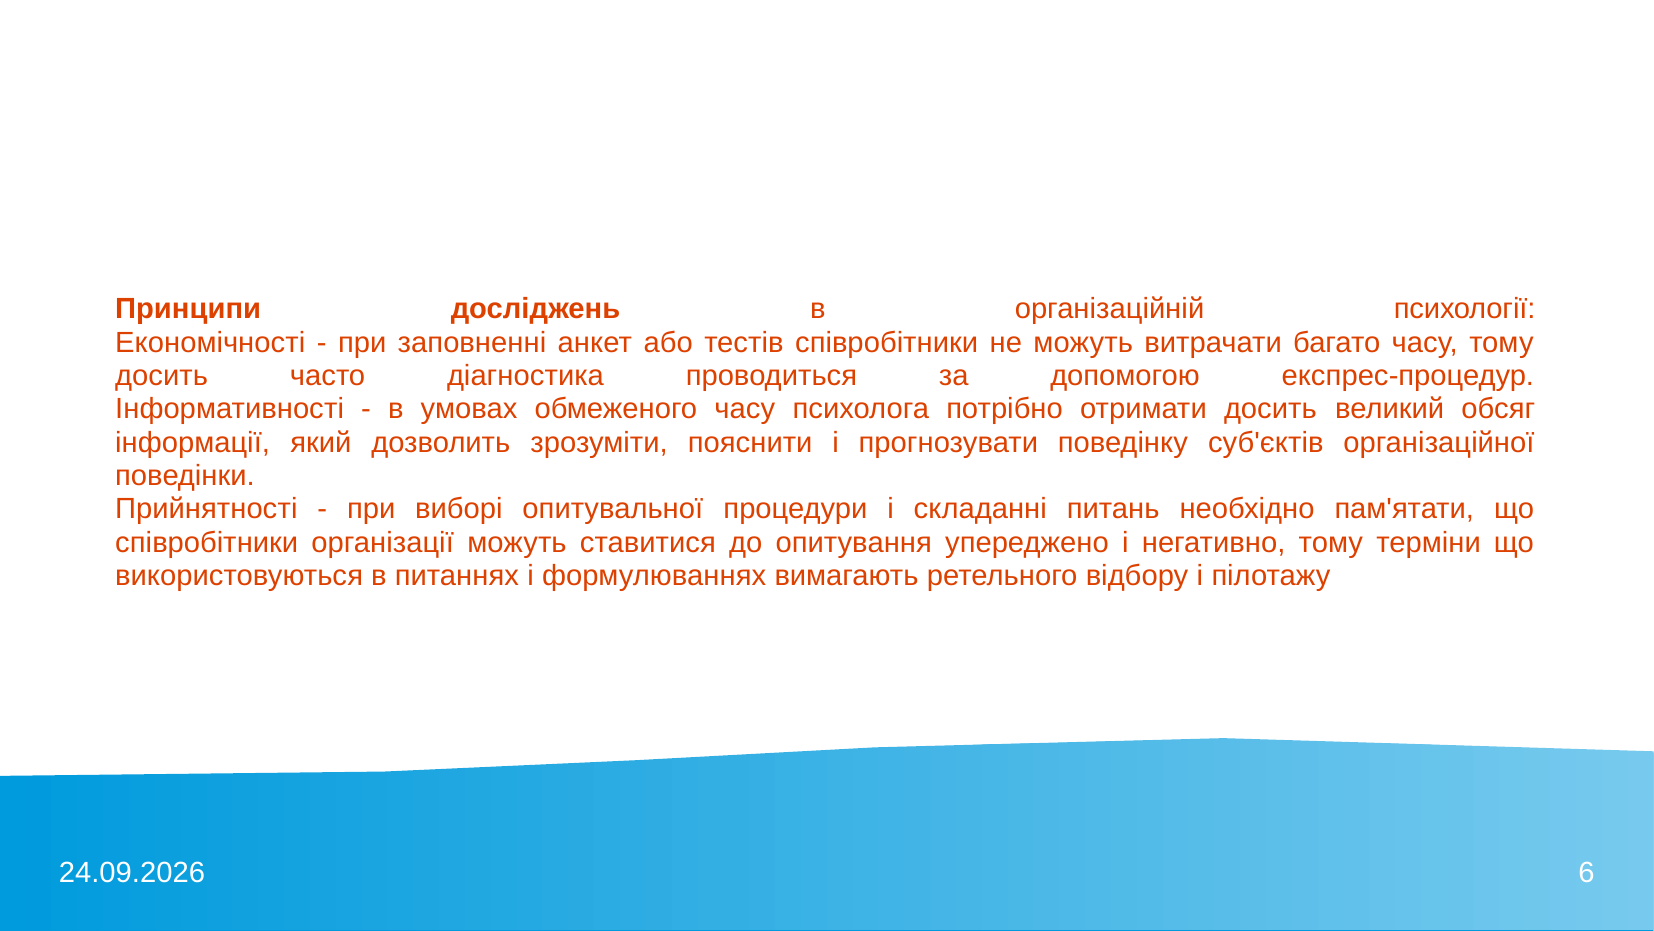

# Принципи досліджень в організаційній психології: Економічності - при заповненні анкет або тестів співробітники не можуть витрачати багато часу, тому досить часто діагностика проводиться за допомогою експрес-процедур. Інформативності - в умовах обмеженого часу психолога потрібно отримати досить великий обсяг інформації, який дозволить зрозуміти, пояснити і прогнозувати поведінку суб'єктів організаційної поведінки. Прийнятності - при виборі опитувальної процедури і складанні питань необхідно пам'ятати, що співробітники організації можуть ставитися до опитування упереджено і негативно, тому терміни що використовуються в питаннях і формулюваннях вимагають ретельного відбору і пілотажу